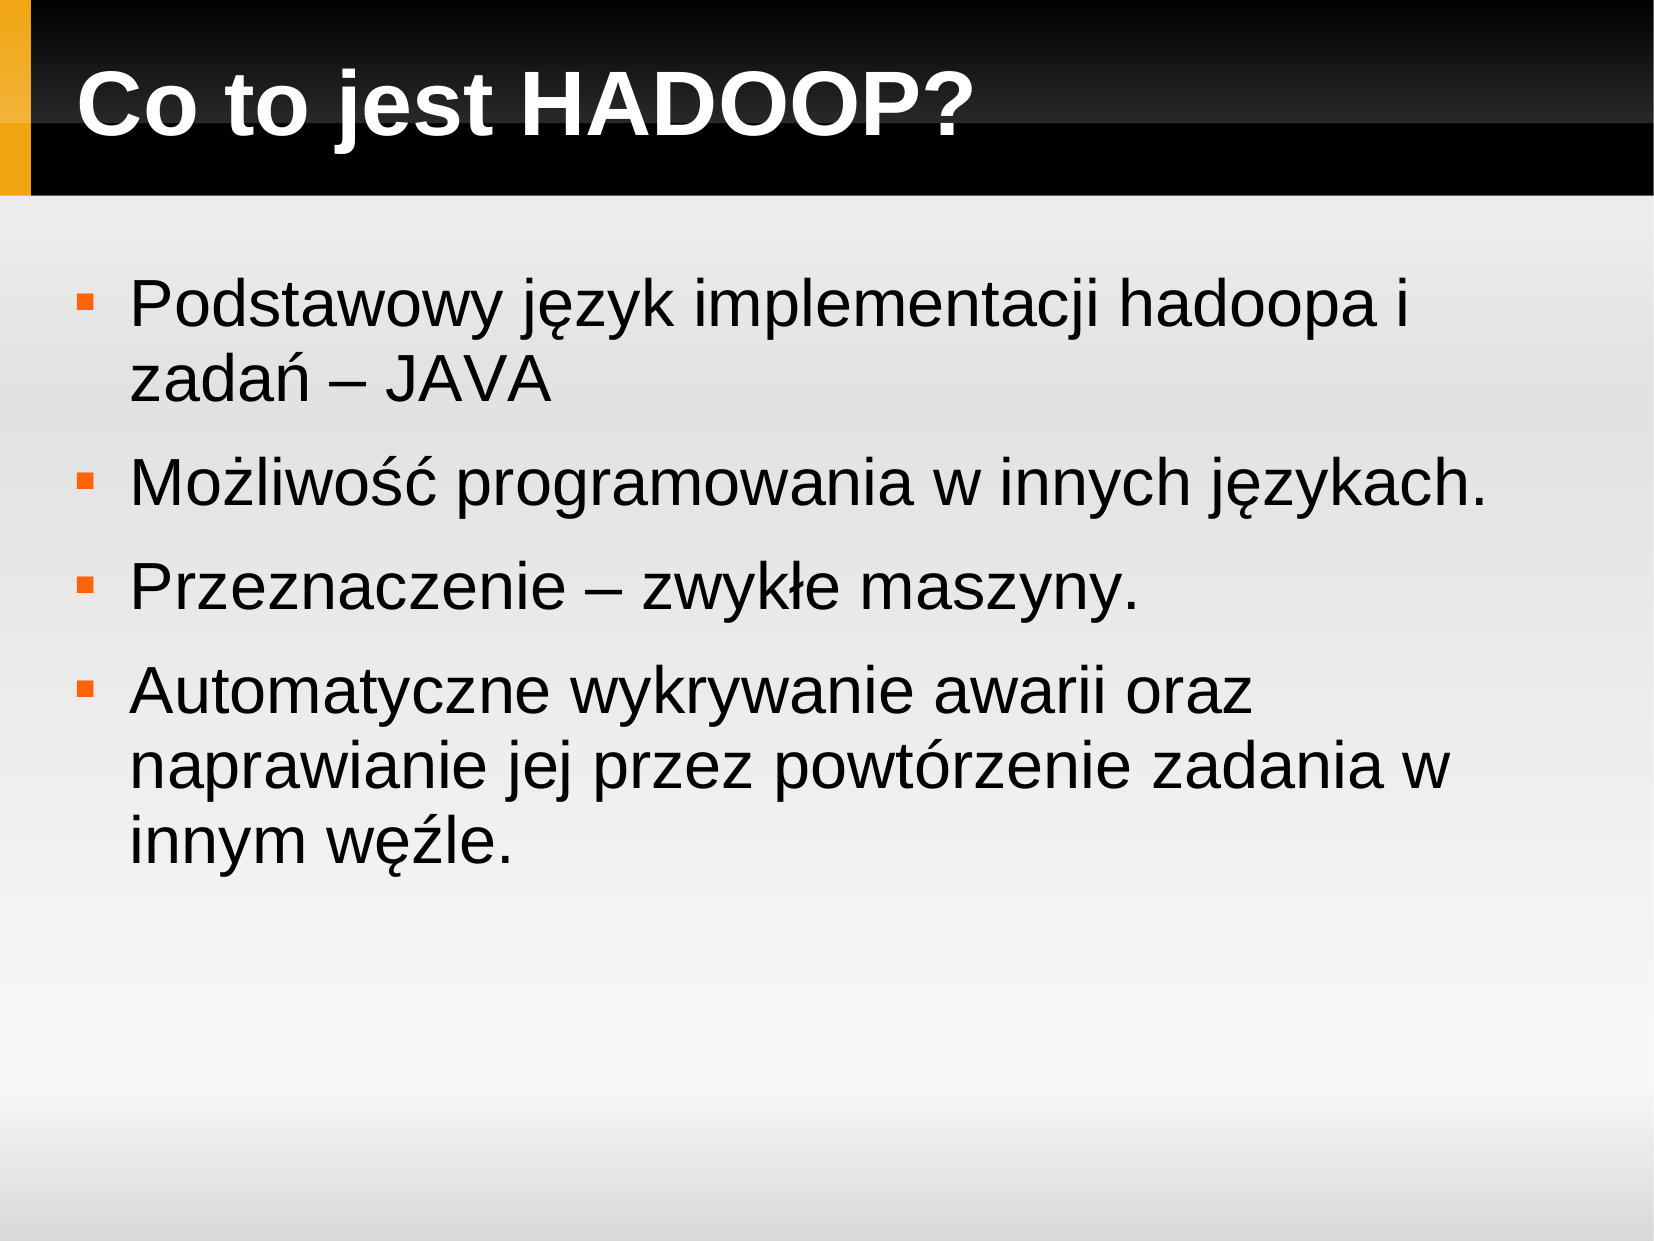

# Co to jest HADOOP?
Podstawowy język implementacji hadoopa i zadań – JAVA
Możliwość programowania w innych językach.
Przeznaczenie – zwykłe maszyny.
Automatyczne wykrywanie awarii oraz naprawianie jej przez powtórzenie zadania w innym węźle.